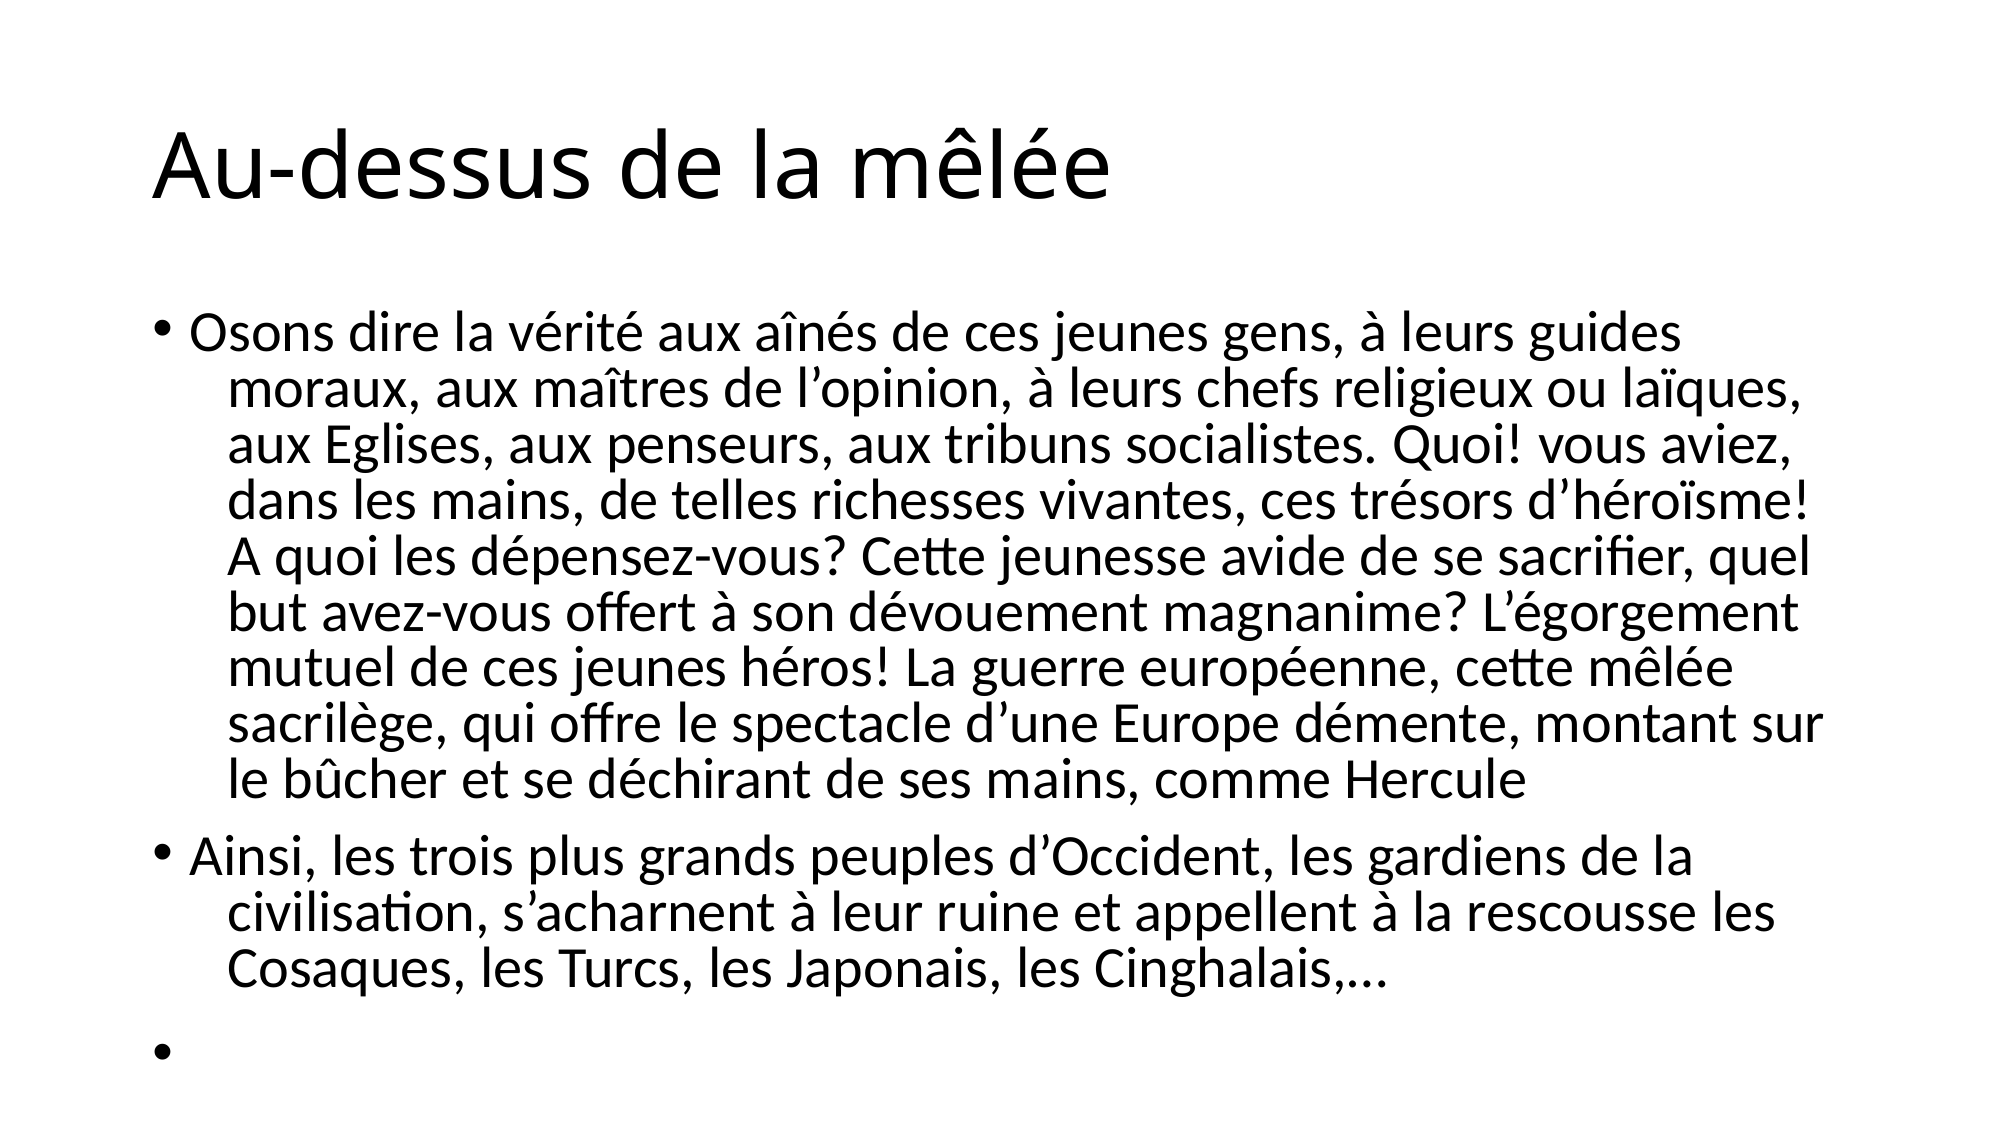

# Au-dessus de la mêlée
Osons dire la vérité aux aînés de ces jeunes gens, à leurs guides moraux, aux maîtres de l’opinion, à leurs chefs religieux ou laïques, aux Eglises, aux penseurs, aux tribuns socialistes. Quoi! vous aviez, dans les mains, de telles richesses vivantes, ces trésors d’héroïsme! A quoi les dépensez-vous? Cette jeunesse avide de se sacrifier, quel but avez-vous offert à son dévouement magnanime? L’égorgement mutuel de ces jeunes héros! La guerre européenne, cette mêlée sacrilège, qui offre le spectacle d’une Europe démente, montant sur le bûcher et se déchirant de ses mains, comme Hercule
Ainsi, les trois plus grands peuples d’Occident, les gardiens de la civilisation, s’acharnent à leur ruine et appellent à la rescousse les Cosaques, les Turcs, les Japonais, les Cinghalais,…